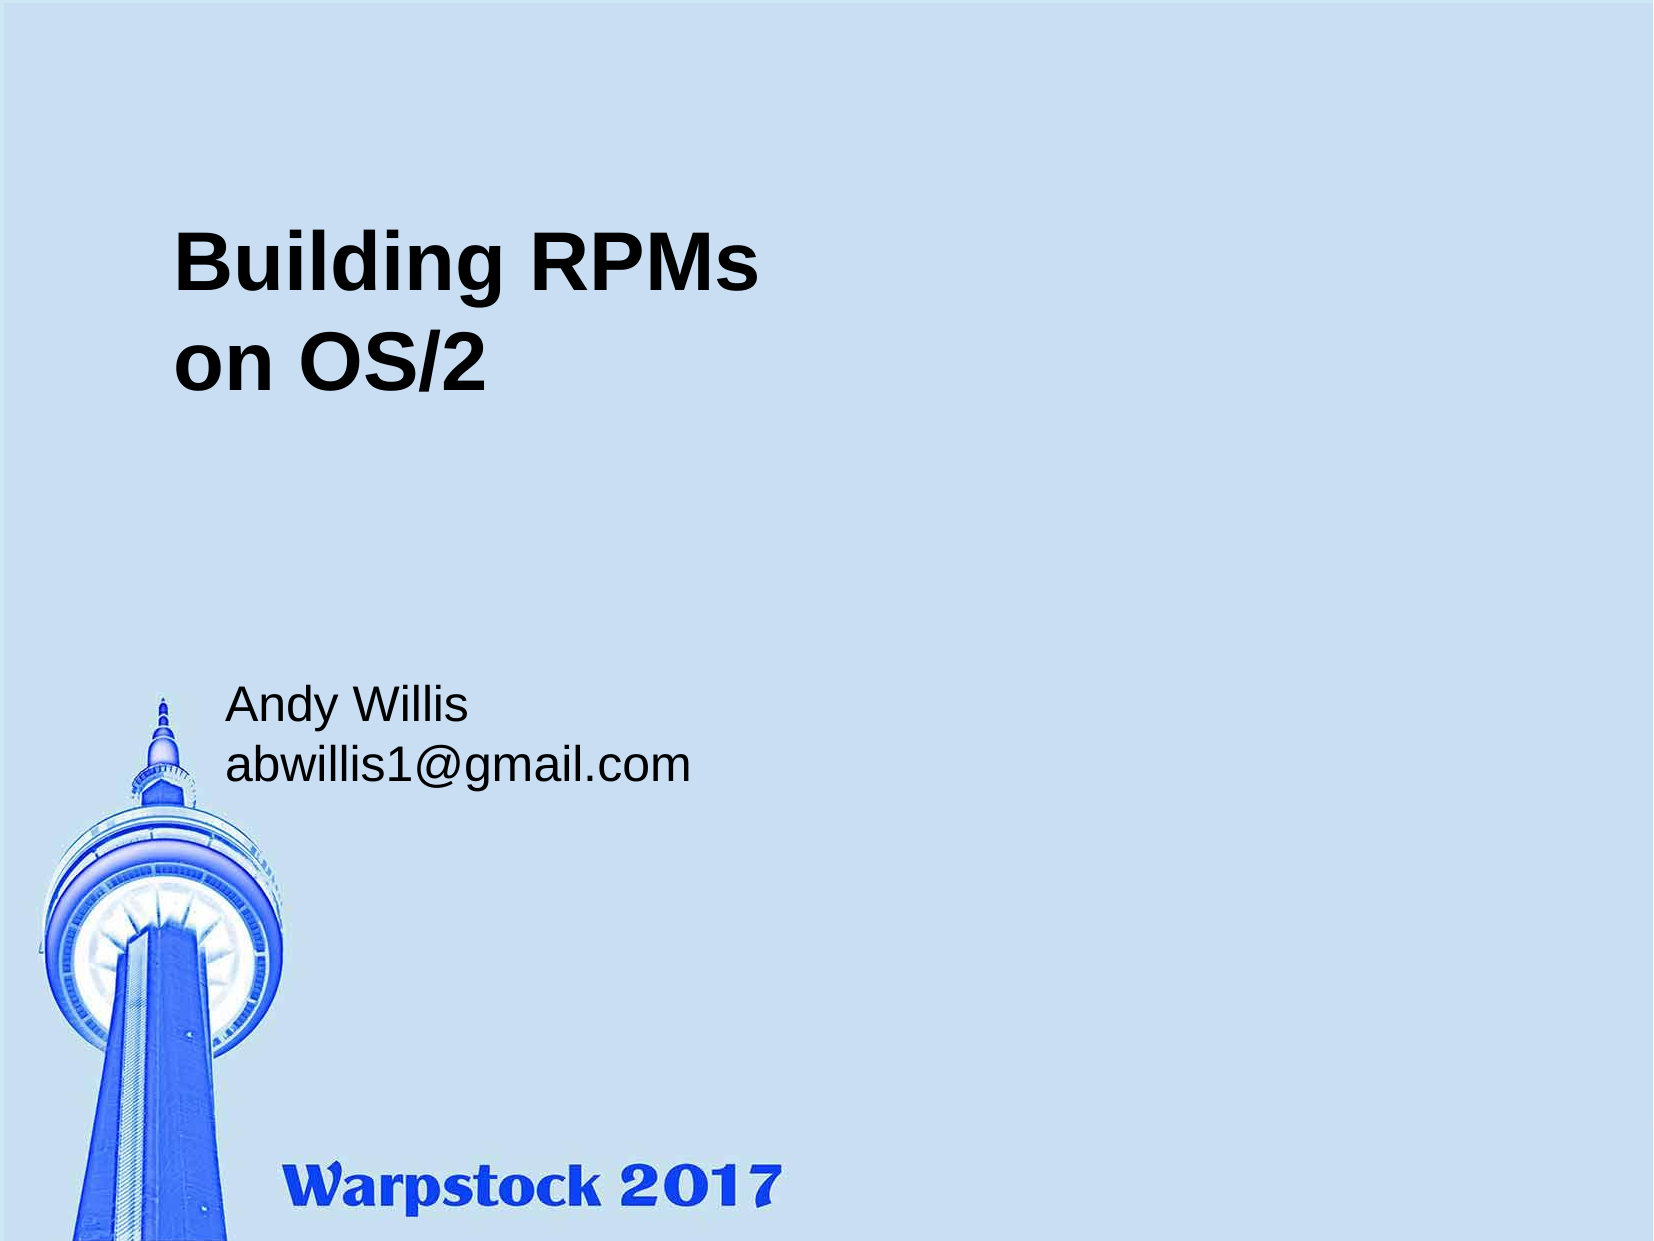

Building RPMs
on OS/2
Andy Willis
abwillis1@gmail.com